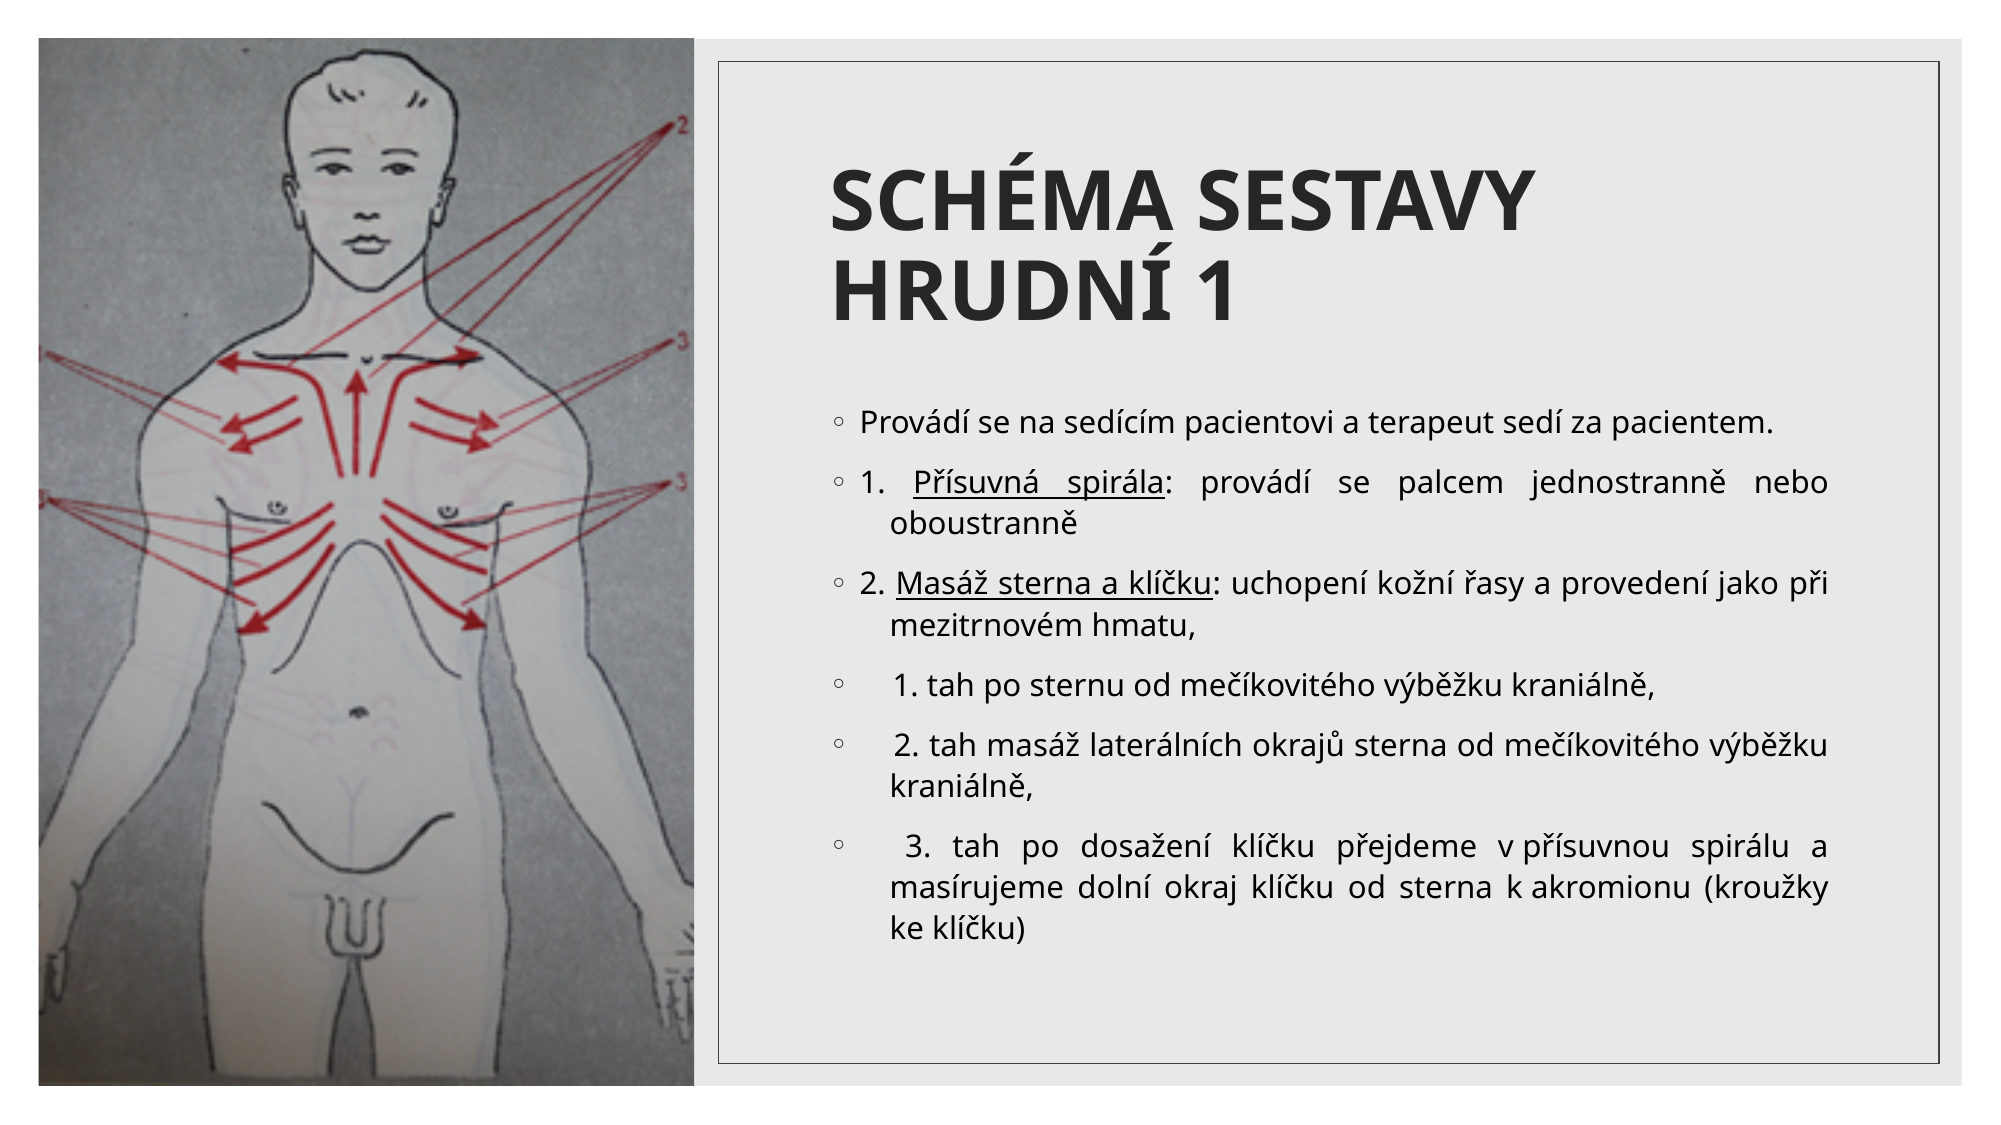

# SCHÉMA SESTAVY HRUDNÍ 1
Provádí se na sedícím pacientovi a terapeut sedí za pacientem.
1. Přísuvná spirála: provádí se palcem jednostranně nebo oboustranně
2. Masáž sterna a klíčku: uchopení kožní řasy a provedení jako při mezitrnovém hmatu,
    1. tah po sternu od mečíkovitého výběžku kraniálně,
    2. tah masáž laterálních okrajů sterna od mečíkovitého výběžku kraniálně,
    3. tah po dosažení klíčku přejdeme v přísuvnou spirálu a masírujeme dolní okraj klíčku od sterna k akromionu (kroužky ke klíčku)